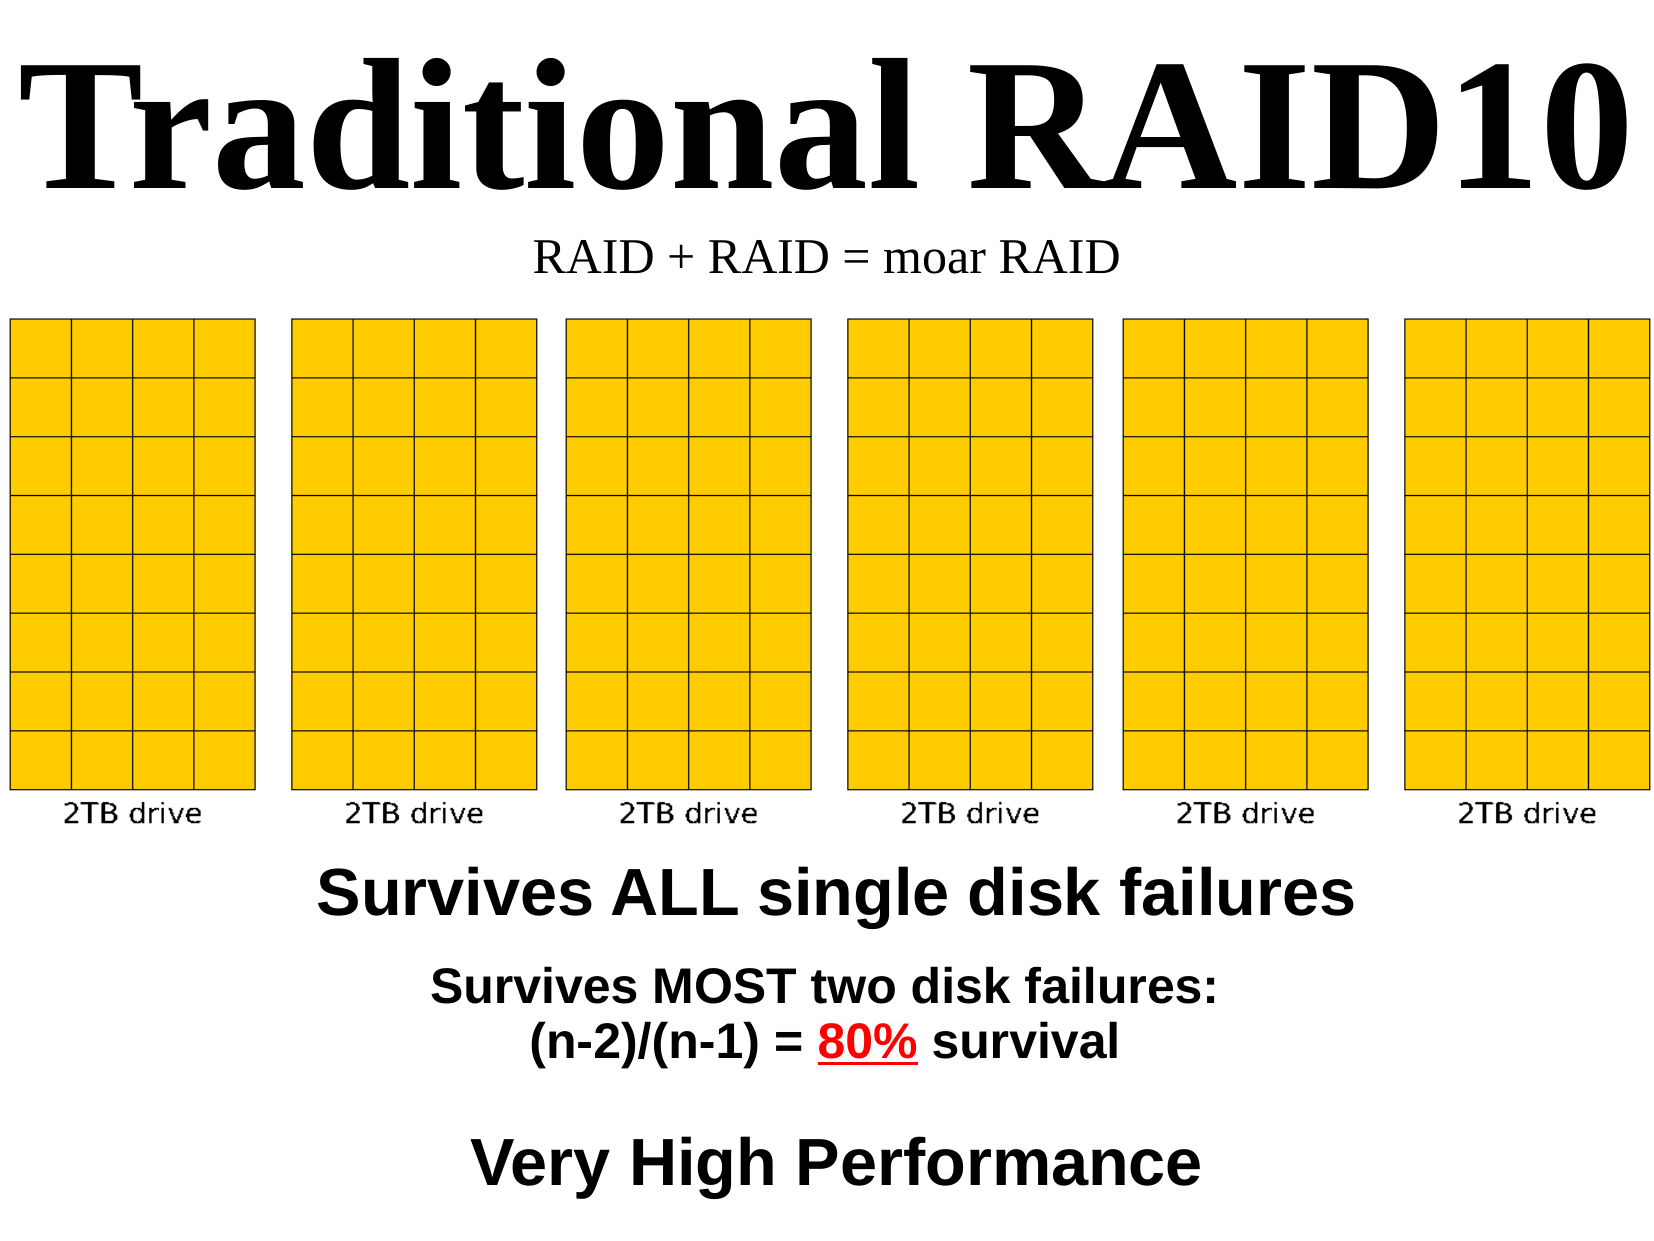

# Traditional RAID10 RAID + RAID = moar RAID
| |
| --- |
| |
| --- |
| Survives ALL single disk failures Survives MOST two disk failures: (n-2)/(n-1) = 80% survival Very High Performance |
| --- |